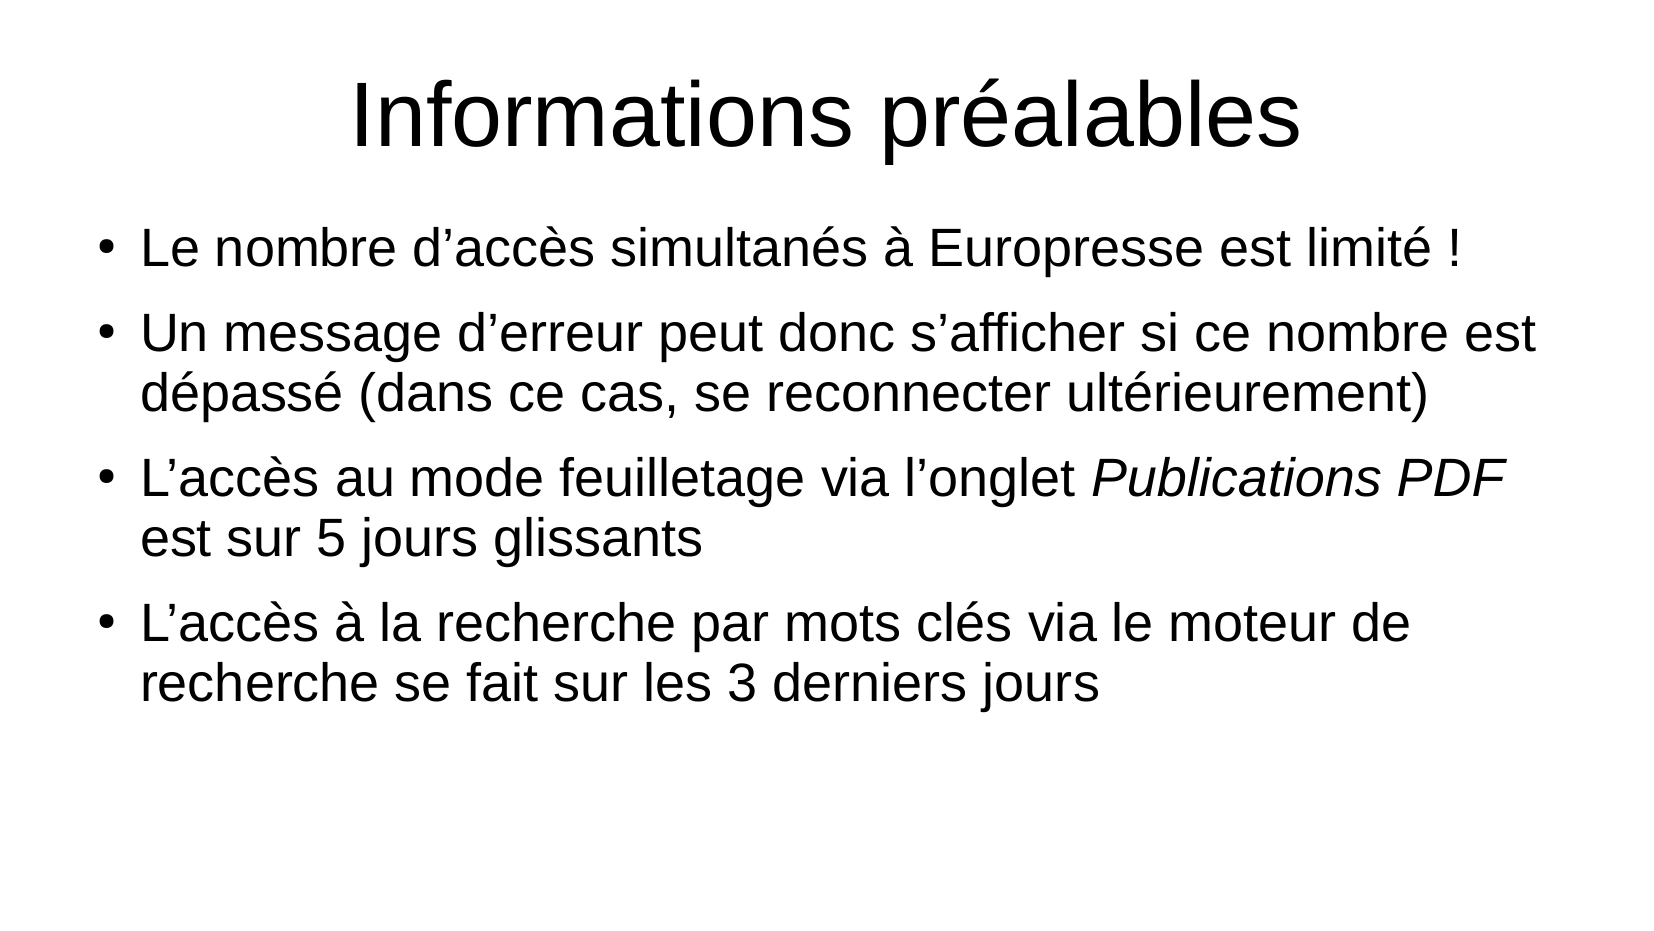

# Informations préalables
Le nombre d’accès simultanés à Europresse est limité !
Un message d’erreur peut donc s’afficher si ce nombre est dépassé (dans ce cas, se reconnecter ultérieurement)
L’accès au mode feuilletage via l’onglet Publications PDF est sur 5 jours glissants
L’accès à la recherche par mots clés via le moteur de recherche se fait sur les 3 derniers jours